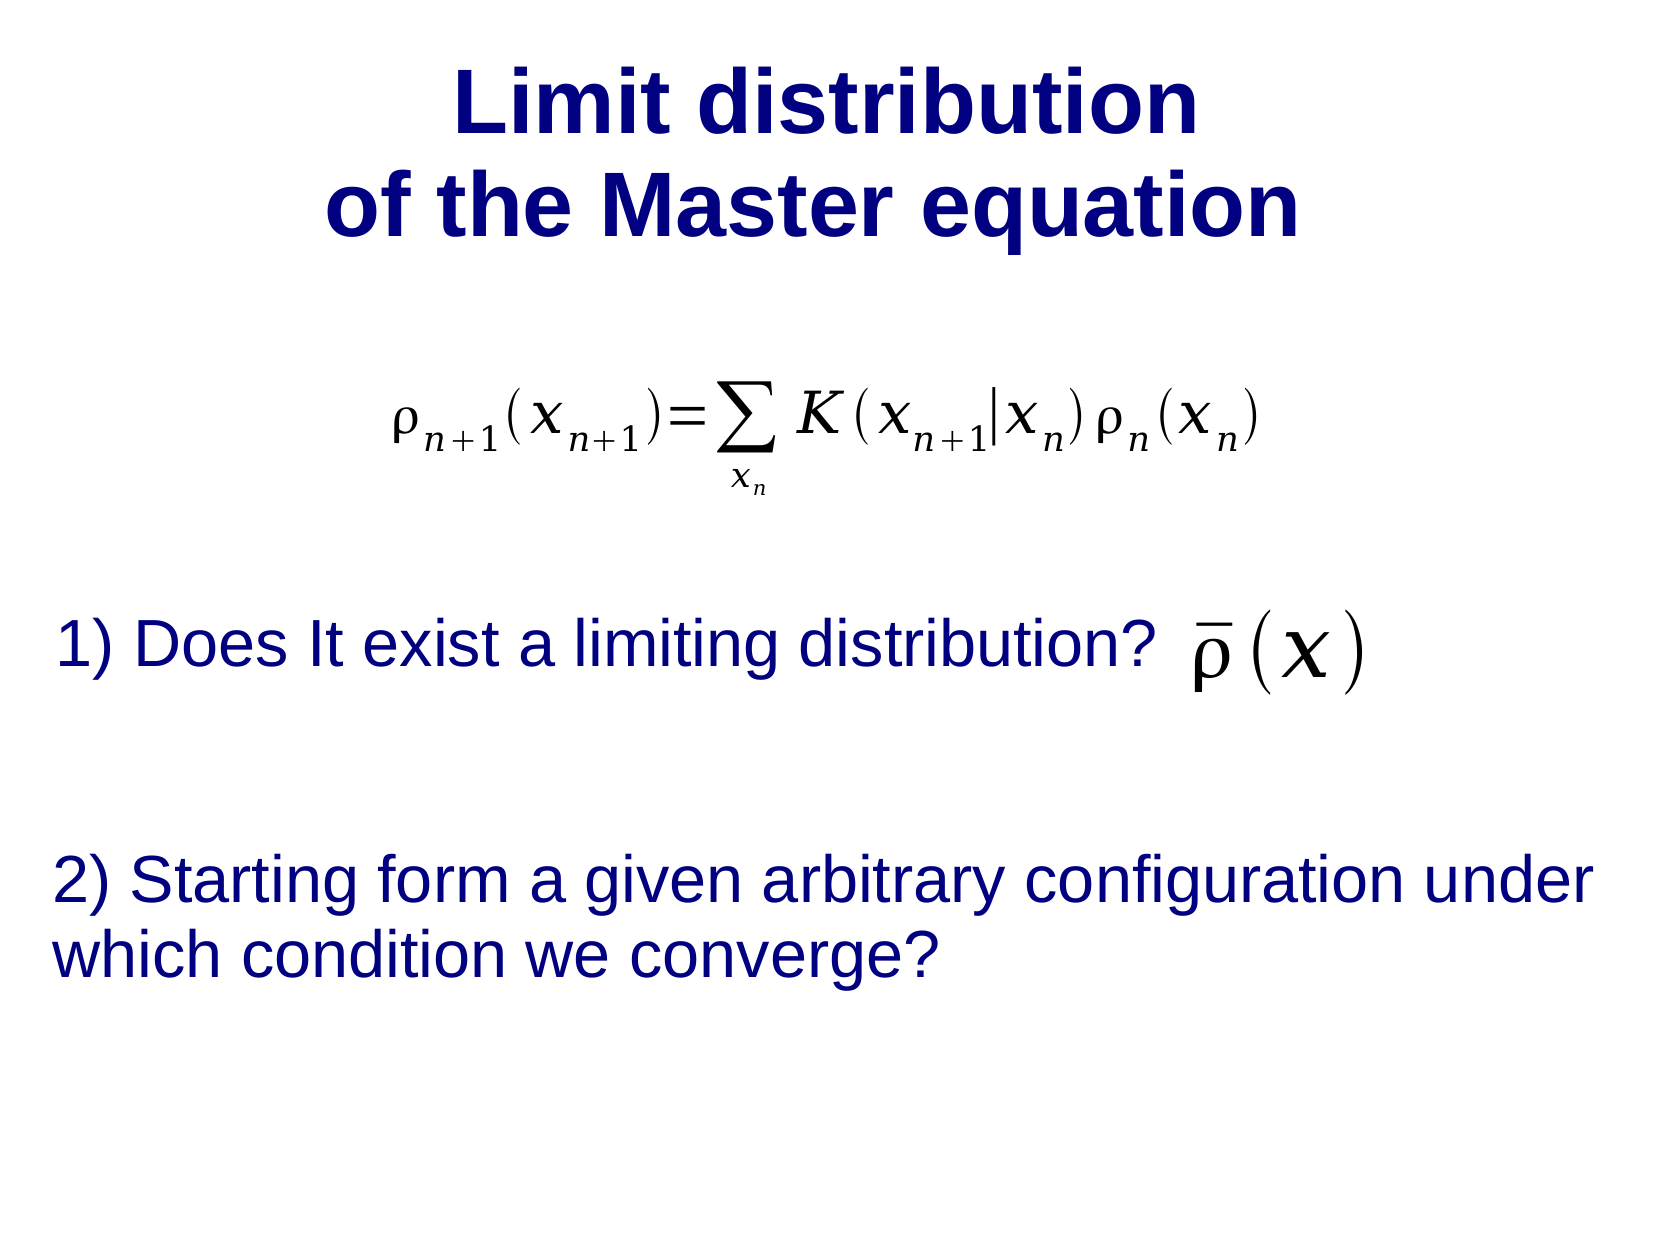

# Limit distribution of the Master equation
1) Does It exist a limiting distribution?
2) Starting form a given arbitrary configuration under
which condition we converge?